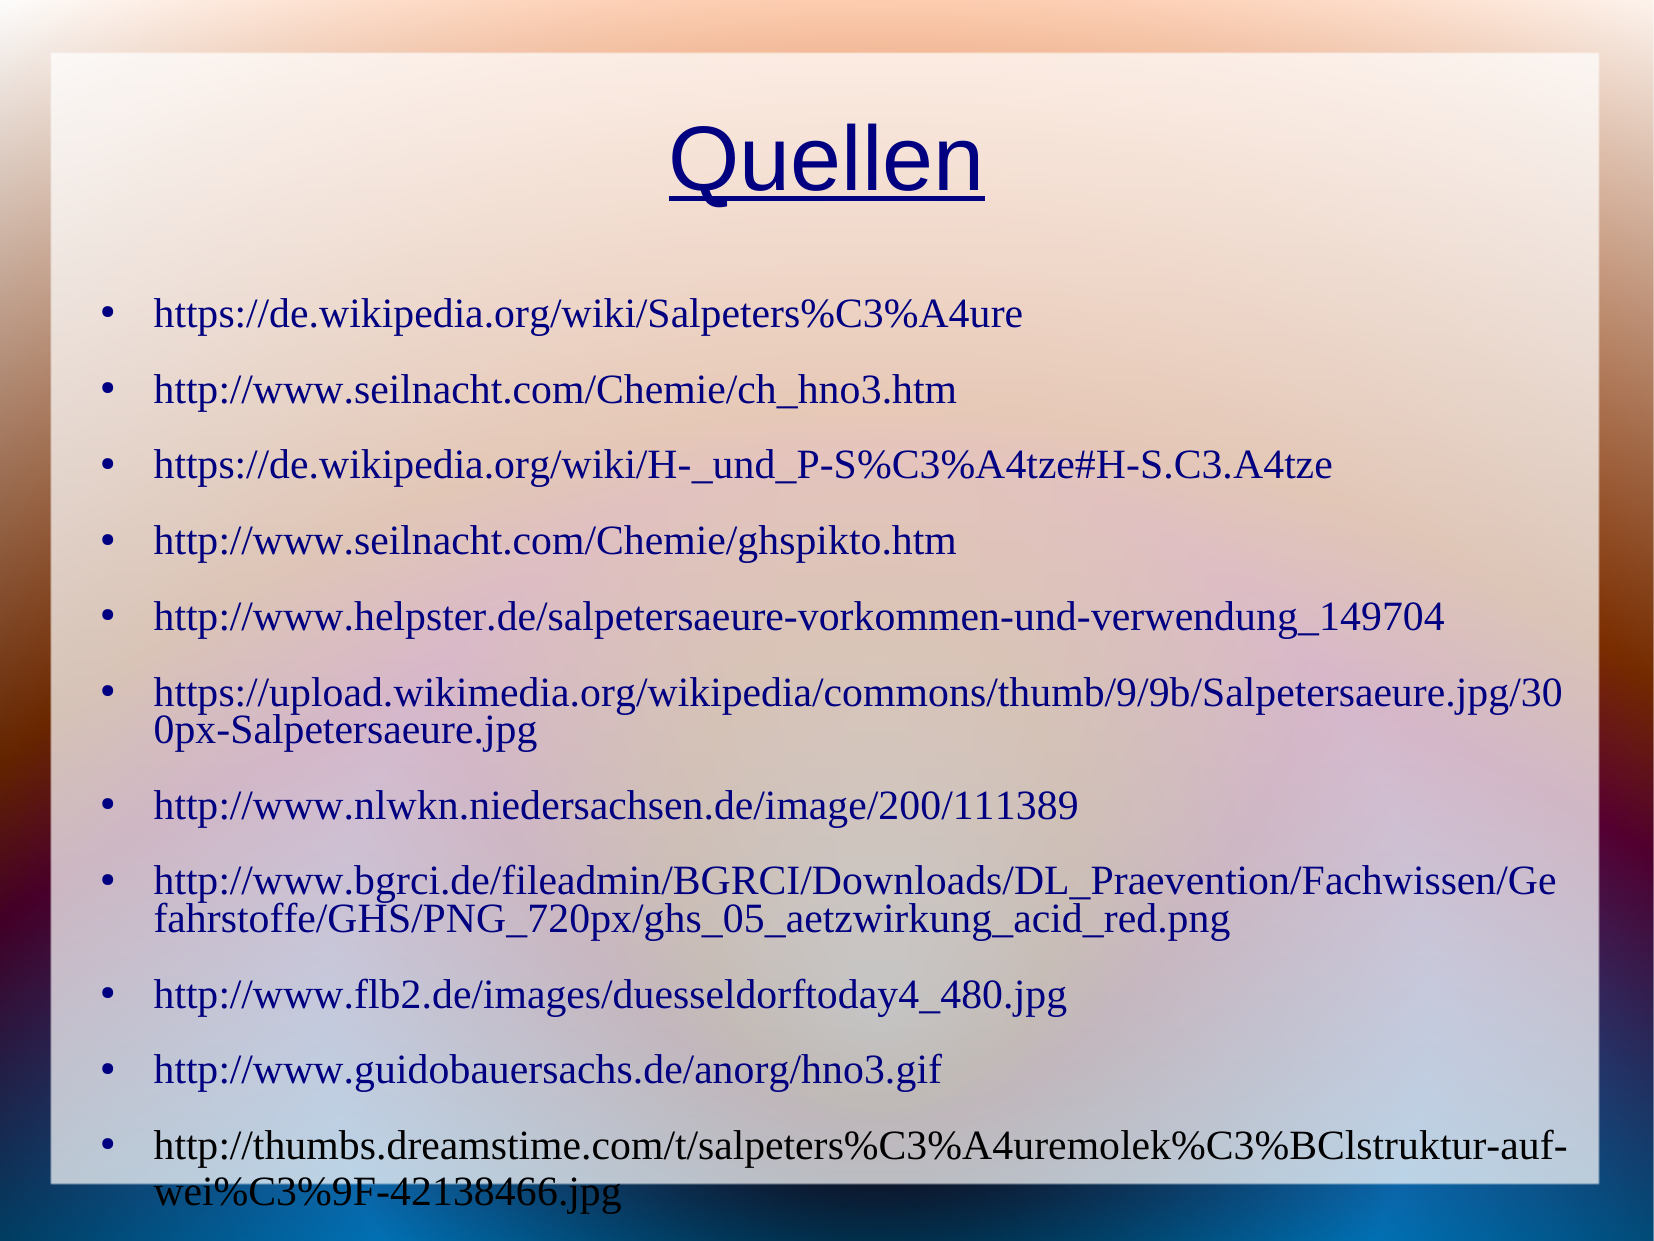

# Quellen
https://de.wikipedia.org/wiki/Salpeters%C3%A4ure
http://www.seilnacht.com/Chemie/ch_hno3.htm
https://de.wikipedia.org/wiki/H-_und_P-S%C3%A4tze#H-S.C3.A4tze
http://www.seilnacht.com/Chemie/ghspikto.htm
http://www.helpster.de/salpetersaeure-vorkommen-und-verwendung_149704
https://upload.wikimedia.org/wikipedia/commons/thumb/9/9b/Salpetersaeure.jpg/300px-Salpetersaeure.jpg
http://www.nlwkn.niedersachsen.de/image/200/111389
http://www.bgrci.de/fileadmin/BGRCI/Downloads/DL_Praevention/Fachwissen/Gefahrstoffe/GHS/PNG_720px/ghs_05_aetzwirkung_acid_red.png
http://www.flb2.de/images/duesseldorftoday4_480.jpg
http://www.guidobauersachs.de/anorg/hno3.gif
http://thumbs.dreamstime.com/t/salpeters%C3%A4uremolek%C3%BClstruktur-auf-wei%C3%9F-42138466.jpg